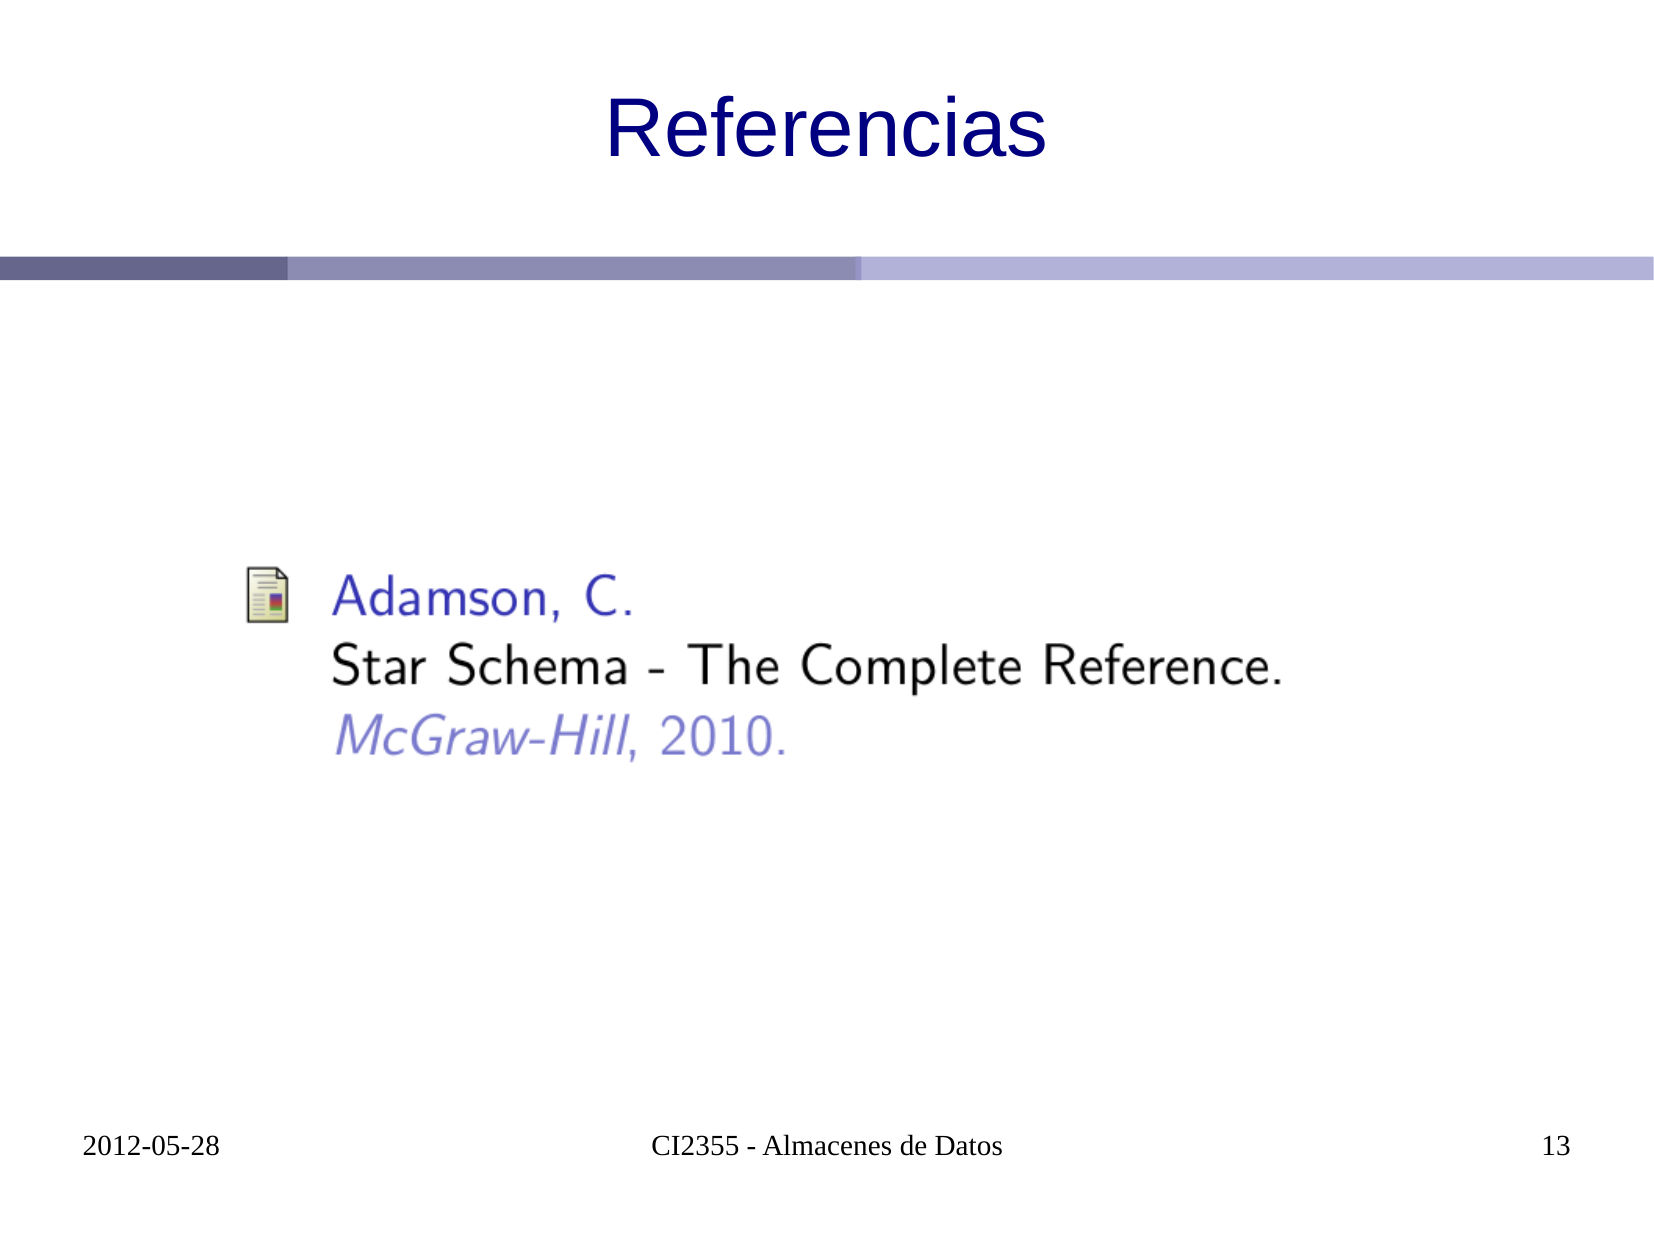

# Referencias
2012-05-28
CI2355 - Almacenes de Datos
13